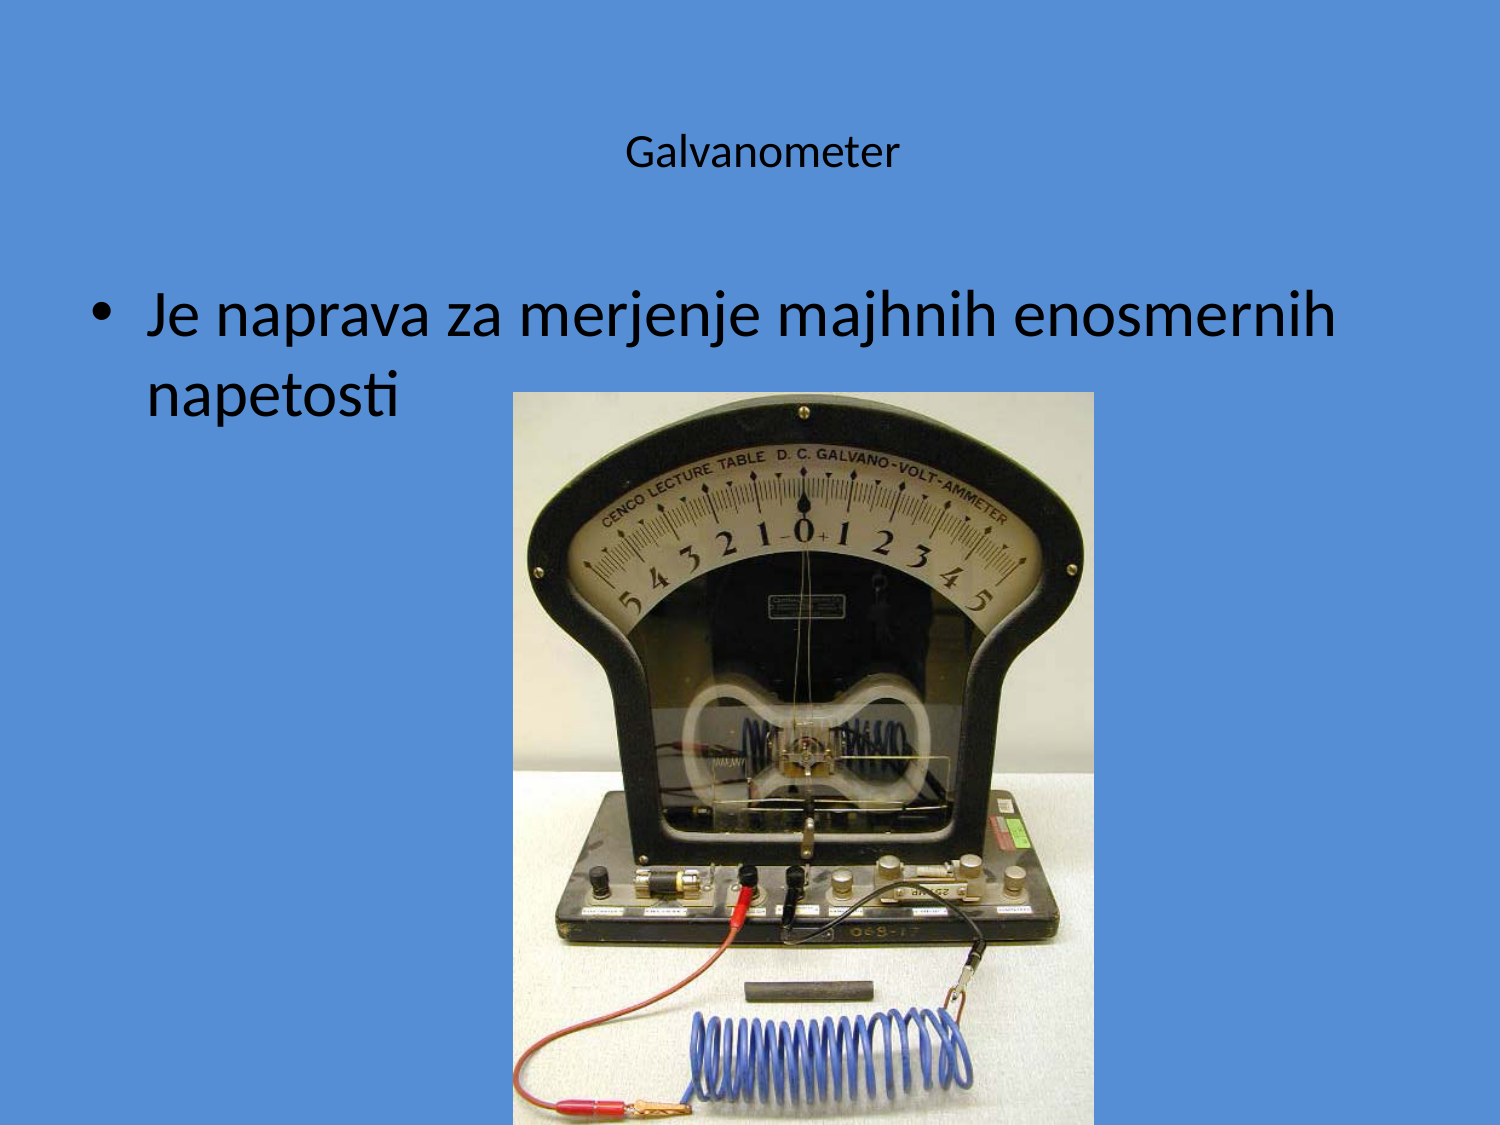

# Galvanometer
Je naprava za merjenje majhnih enosmernih napetosti